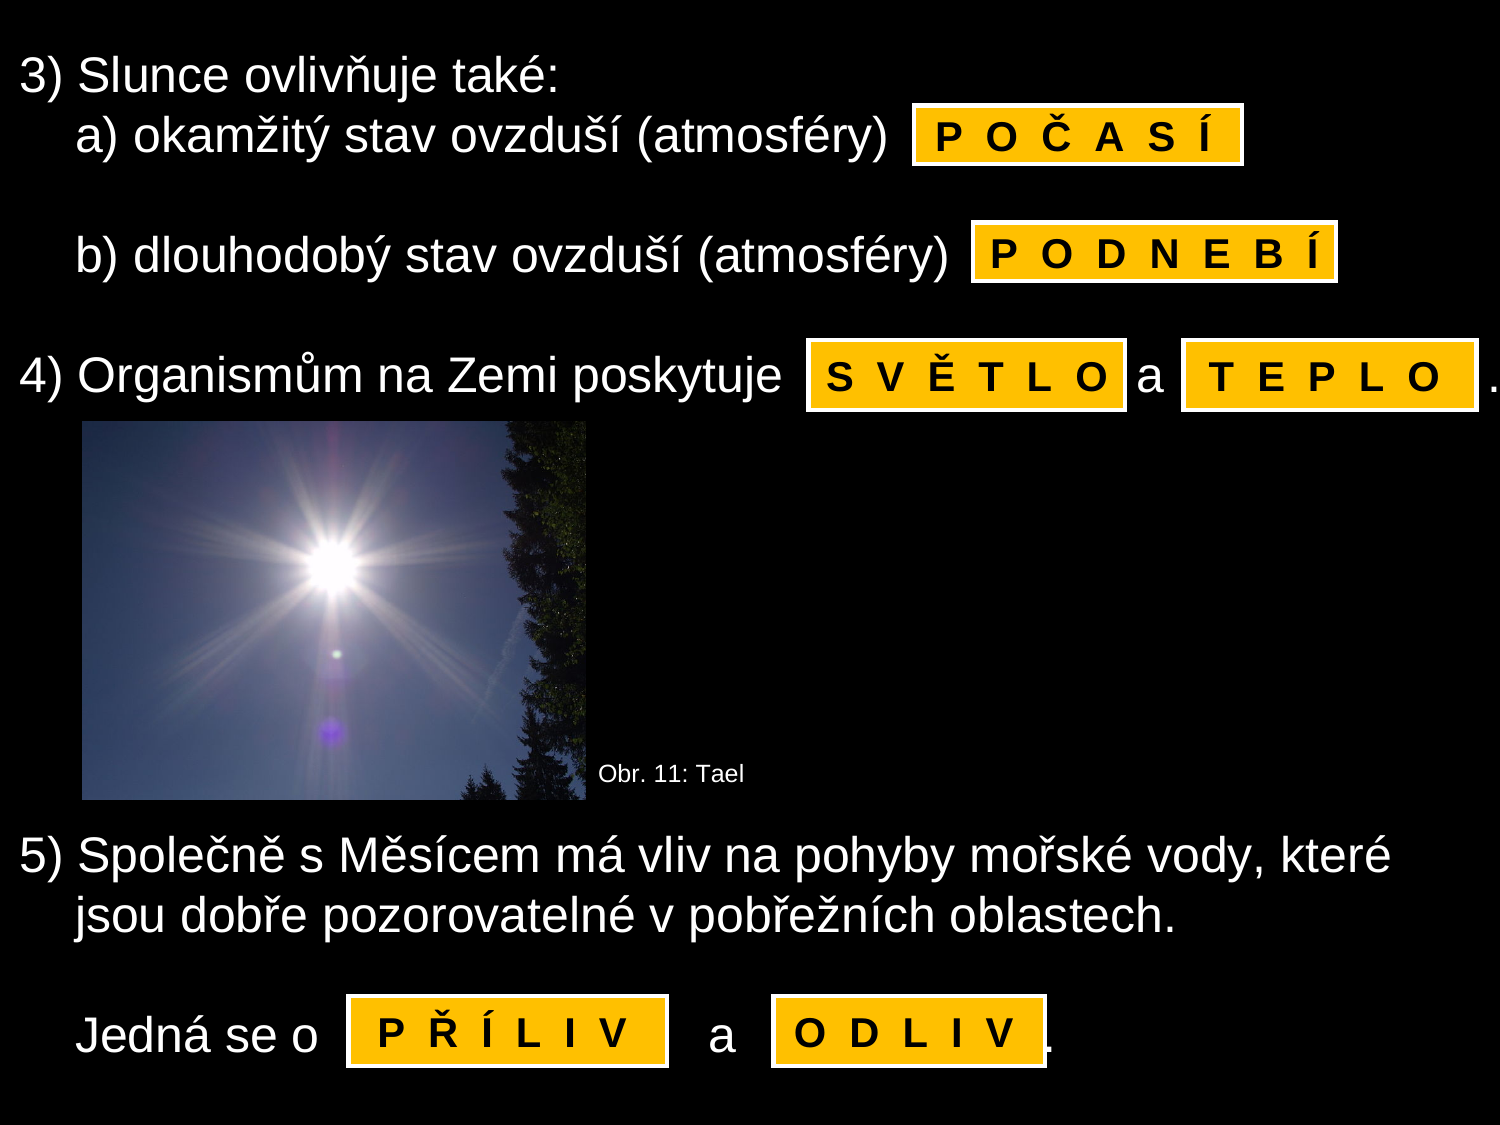

3) Slunce ovlivňuje také:
 a) okamžitý stav ovzduší (atmosféry) _ _ Č _ _ Í
 b) dlouhodobý stav ovzduší (atmosféry) _ _ _ _ _ B Í
4) Organismům na Zemi poskytuje _ _ Ě _ L _ a _ _ P _ O .
5) Společně s Měsícem má vliv na pohyby mořské vody, které
 jsou dobře pozorovatelné v pobřežních oblastech.
 Jedná se o _ Ř _ _ _ V a _ _ L _ _ .
P O Č A S Í
P O D N E B Í
S V Ě T L O
T E P L O
Obr. 11: Tael
P Ř Í L I V
O D L I V